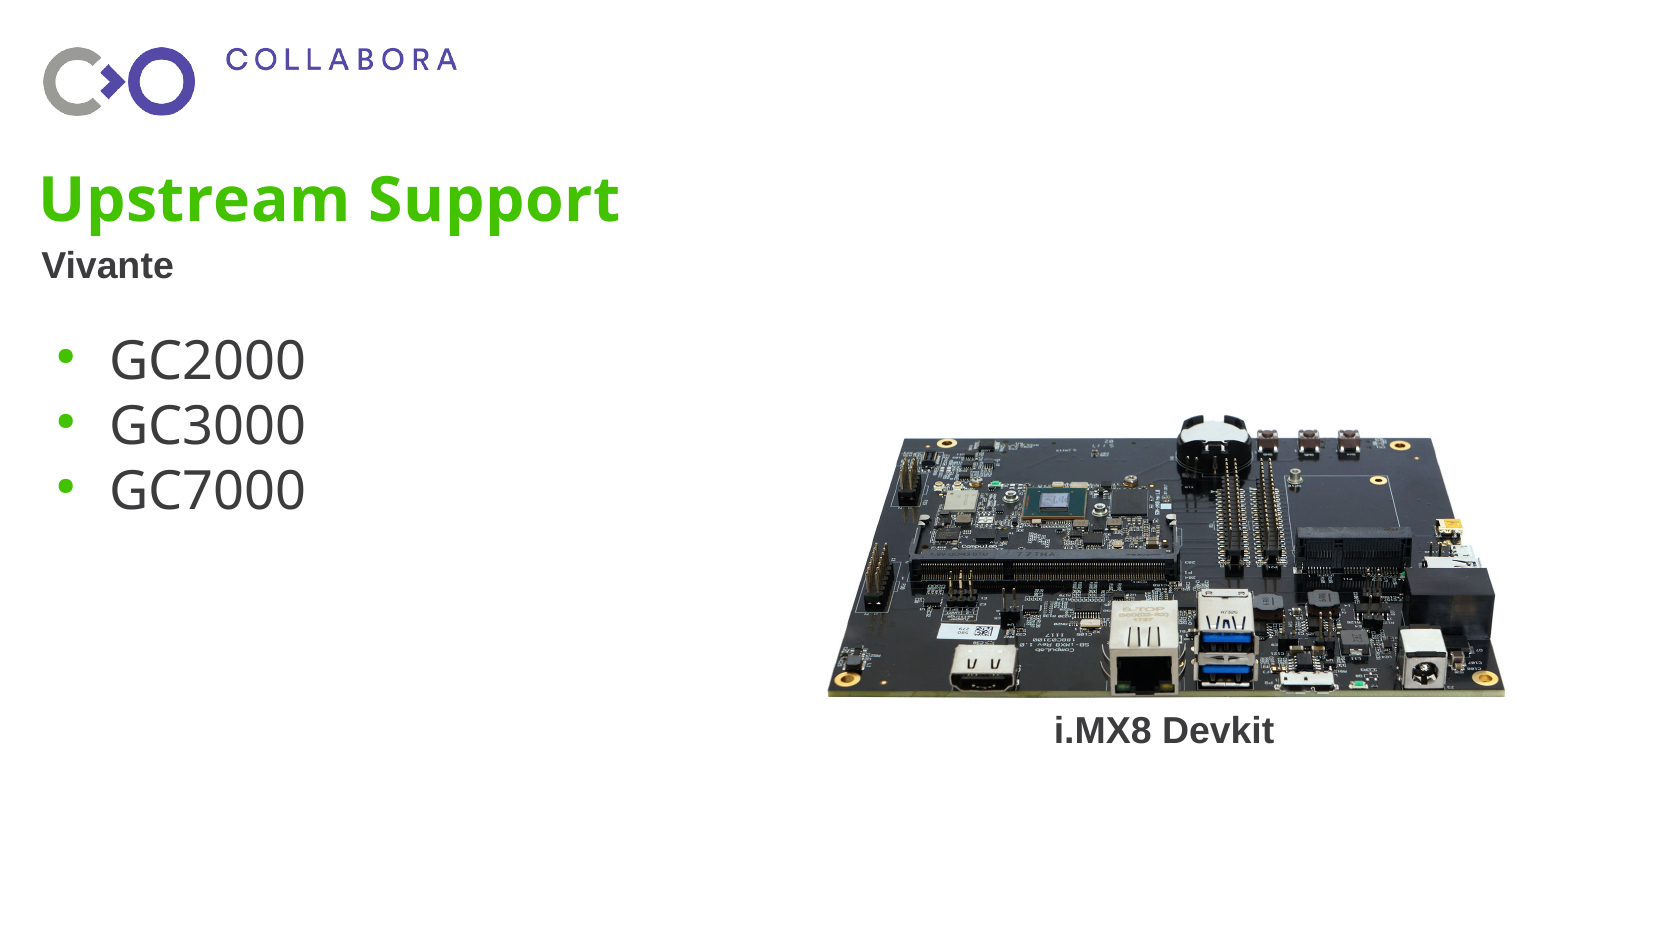

# Upstream Support
Vivante
GC2000
GC3000
GC7000
i.MX8 Devkit